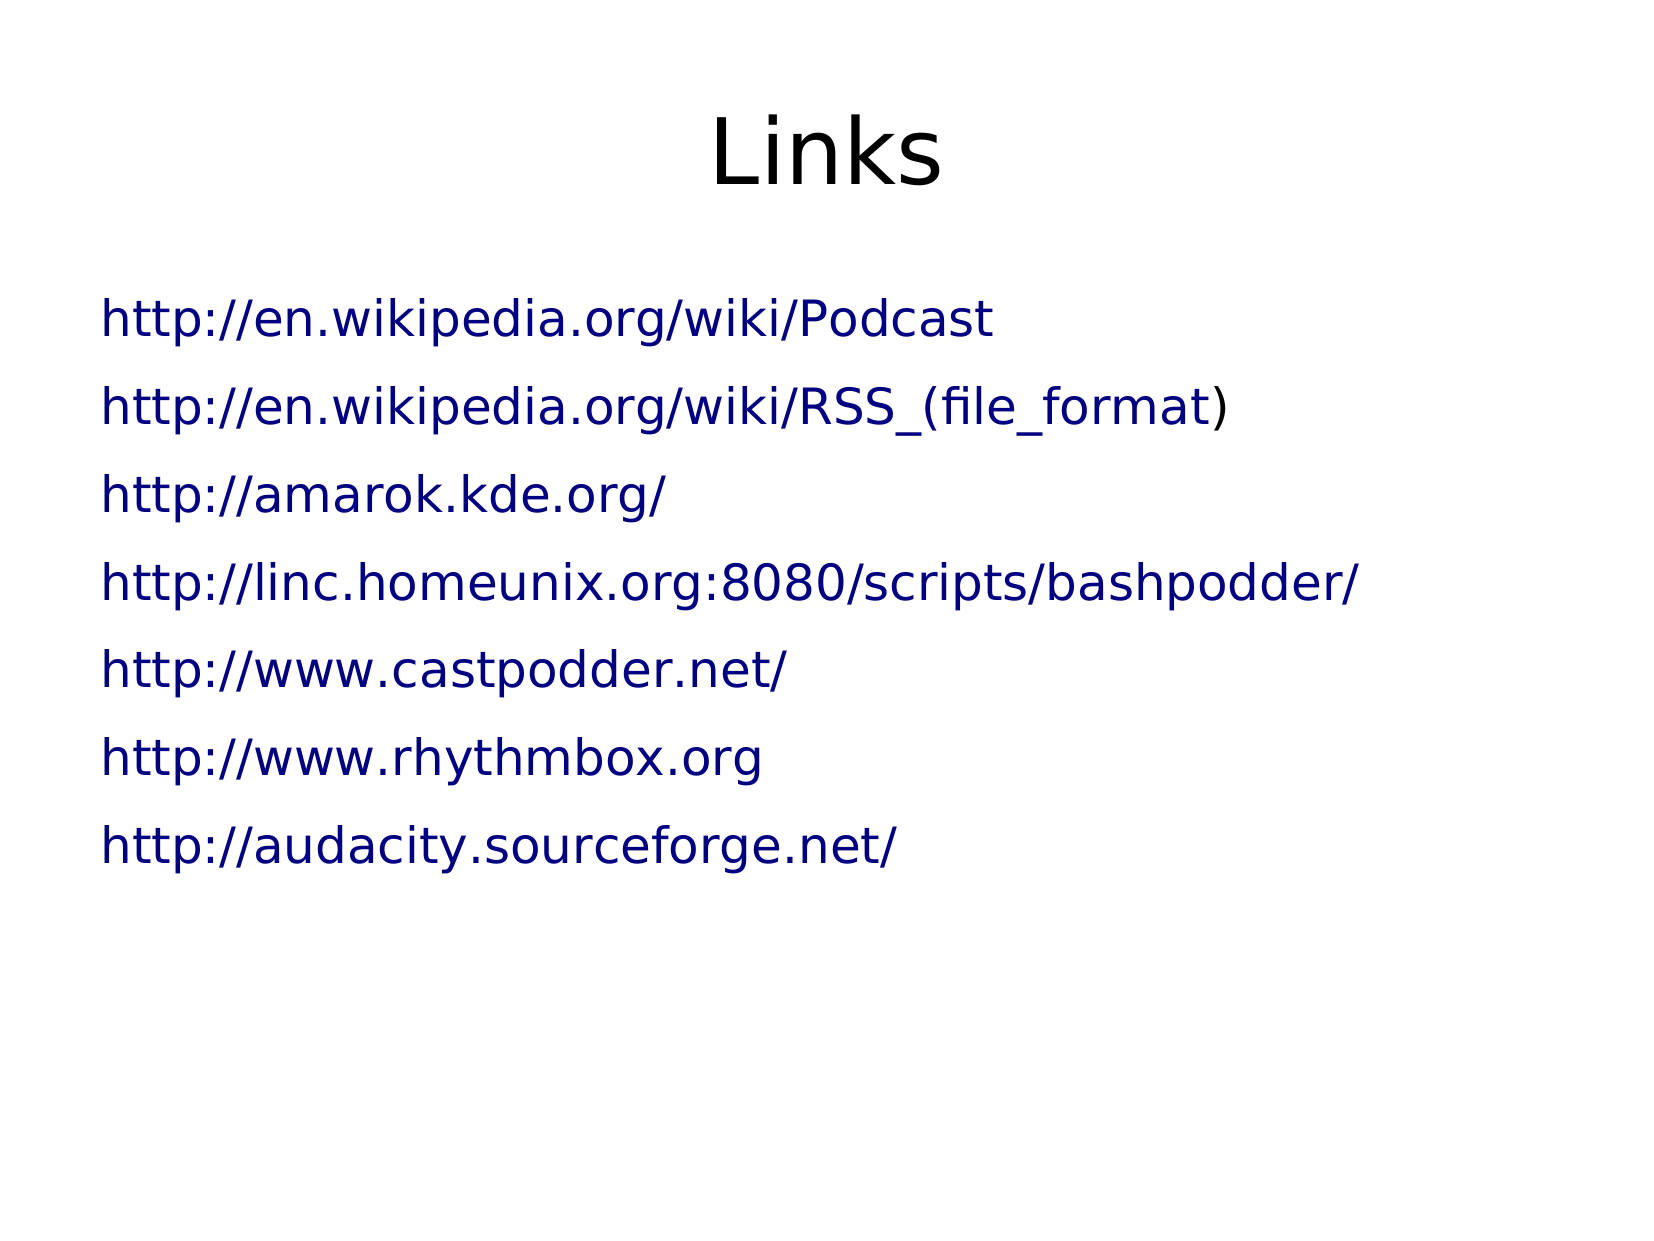

# Links
http://en.wikipedia.org/wiki/Podcast
http://en.wikipedia.org/wiki/RSS_(file_format)
http://amarok.kde.org/
http://linc.homeunix.org:8080/scripts/bashpodder/
http://www.castpodder.net/
http://www.rhythmbox.org
http://audacity.sourceforge.net/